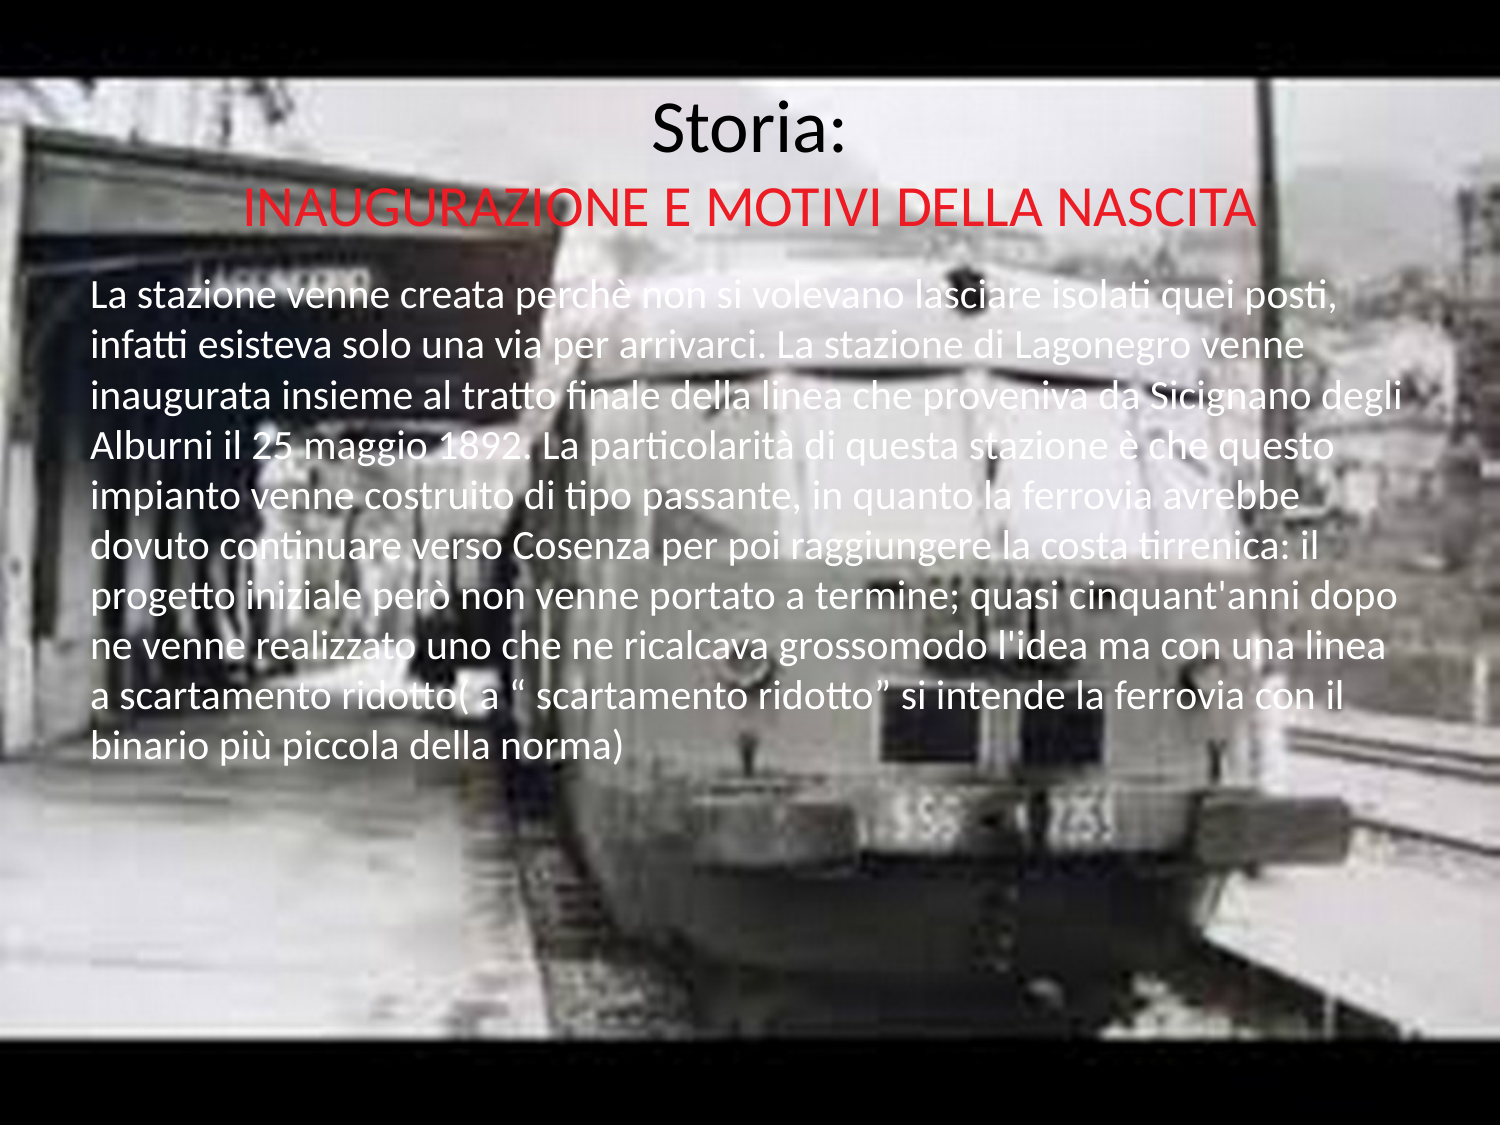

# Storia: INAUGURAZIONE E MOTIVI DELLA NASCITA
La stazione venne creata perchè non si volevano lasciare isolati quei posti, infatti esisteva solo una via per arrivarci. La stazione di Lagonegro venne inaugurata insieme al tratto finale della linea che proveniva da Sicignano degli Alburni il 25 maggio 1892. La particolarità di questa stazione è che questo impianto venne costruito di tipo passante, in quanto la ferrovia avrebbe dovuto continuare verso Cosenza per poi raggiungere la costa tirrenica: il progetto iniziale però non venne portato a termine; quasi cinquant'anni dopo ne venne realizzato uno che ne ricalcava grossomodo l'idea ma con una linea a scartamento ridotto( a “ scartamento ridotto” si intende la ferrovia con il binario più piccola della norma)